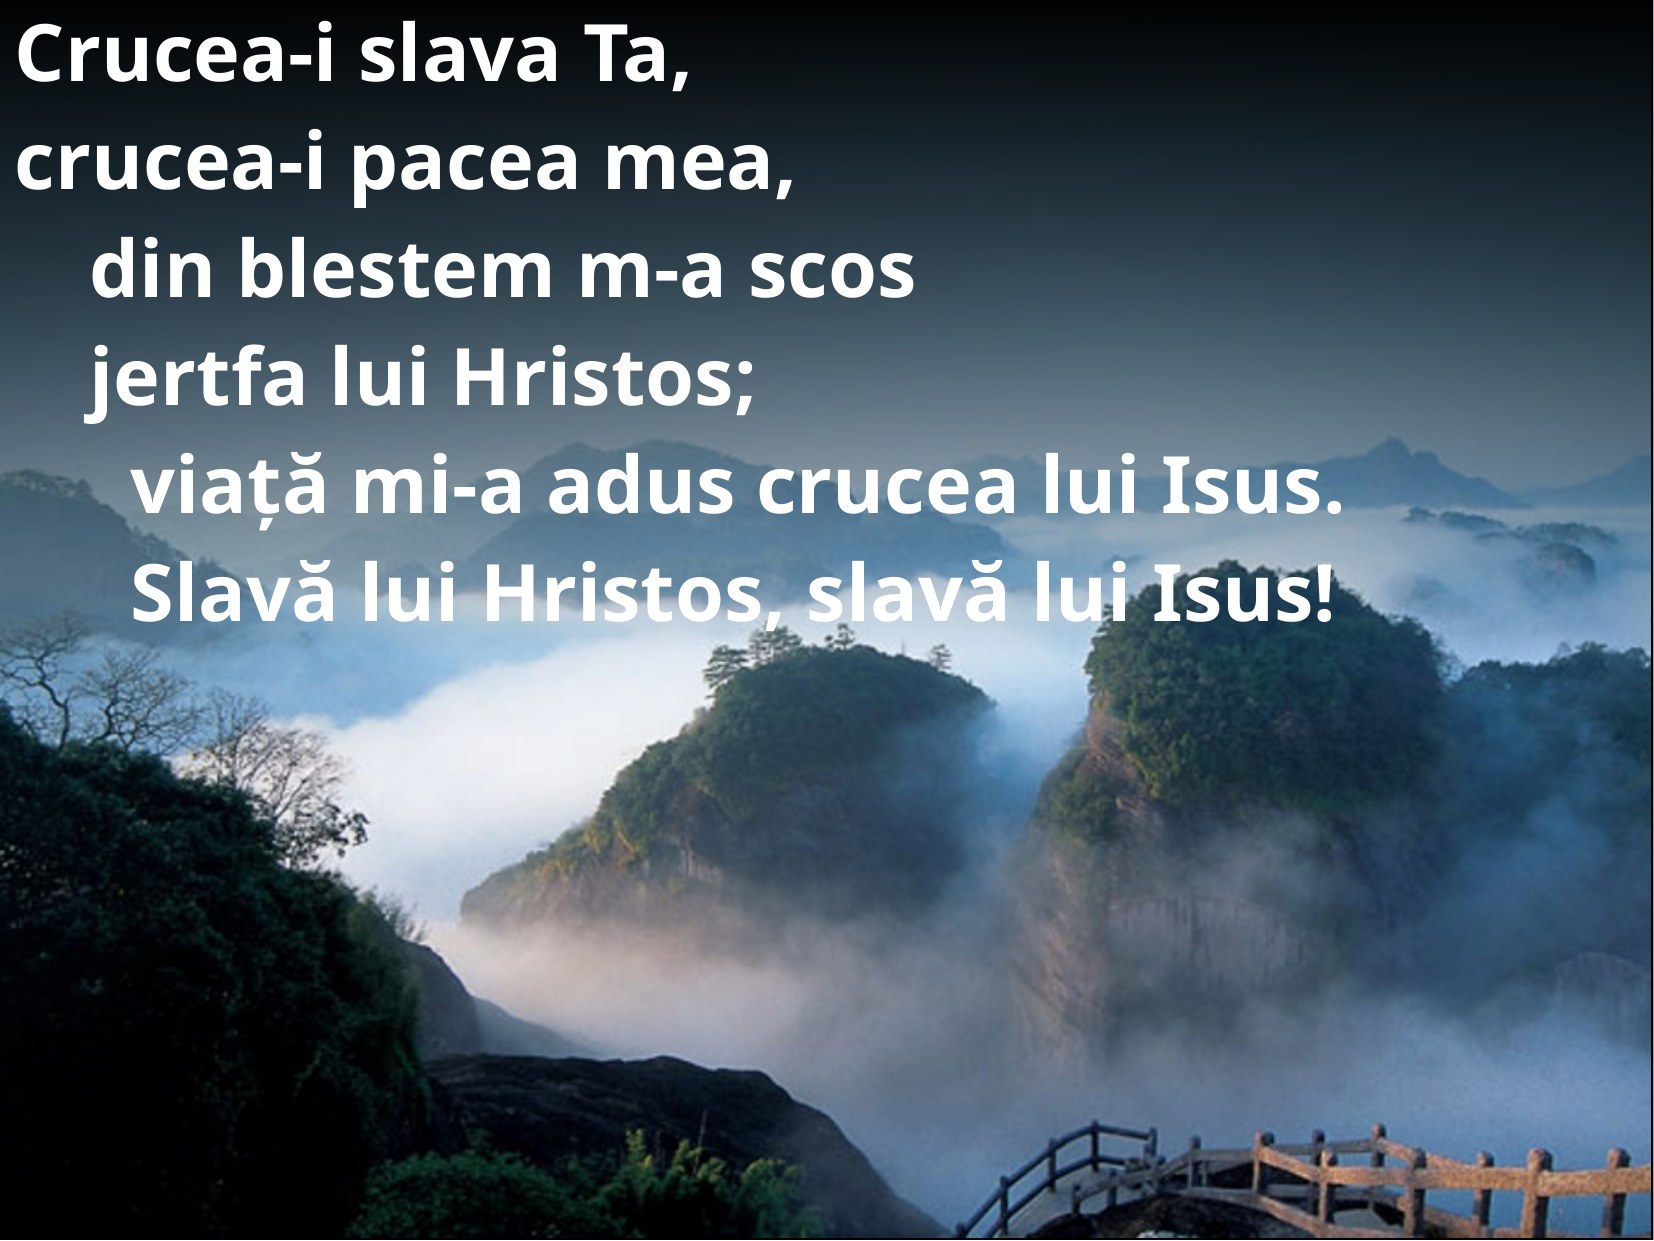

Crucea-i slava Ta,
crucea-i pacea mea,
din blestem m-a scos
jertfa lui Hristos;
 viaţă mi-a adus crucea lui Isus.
 Slavă lui Hristos, slavă lui Isus!